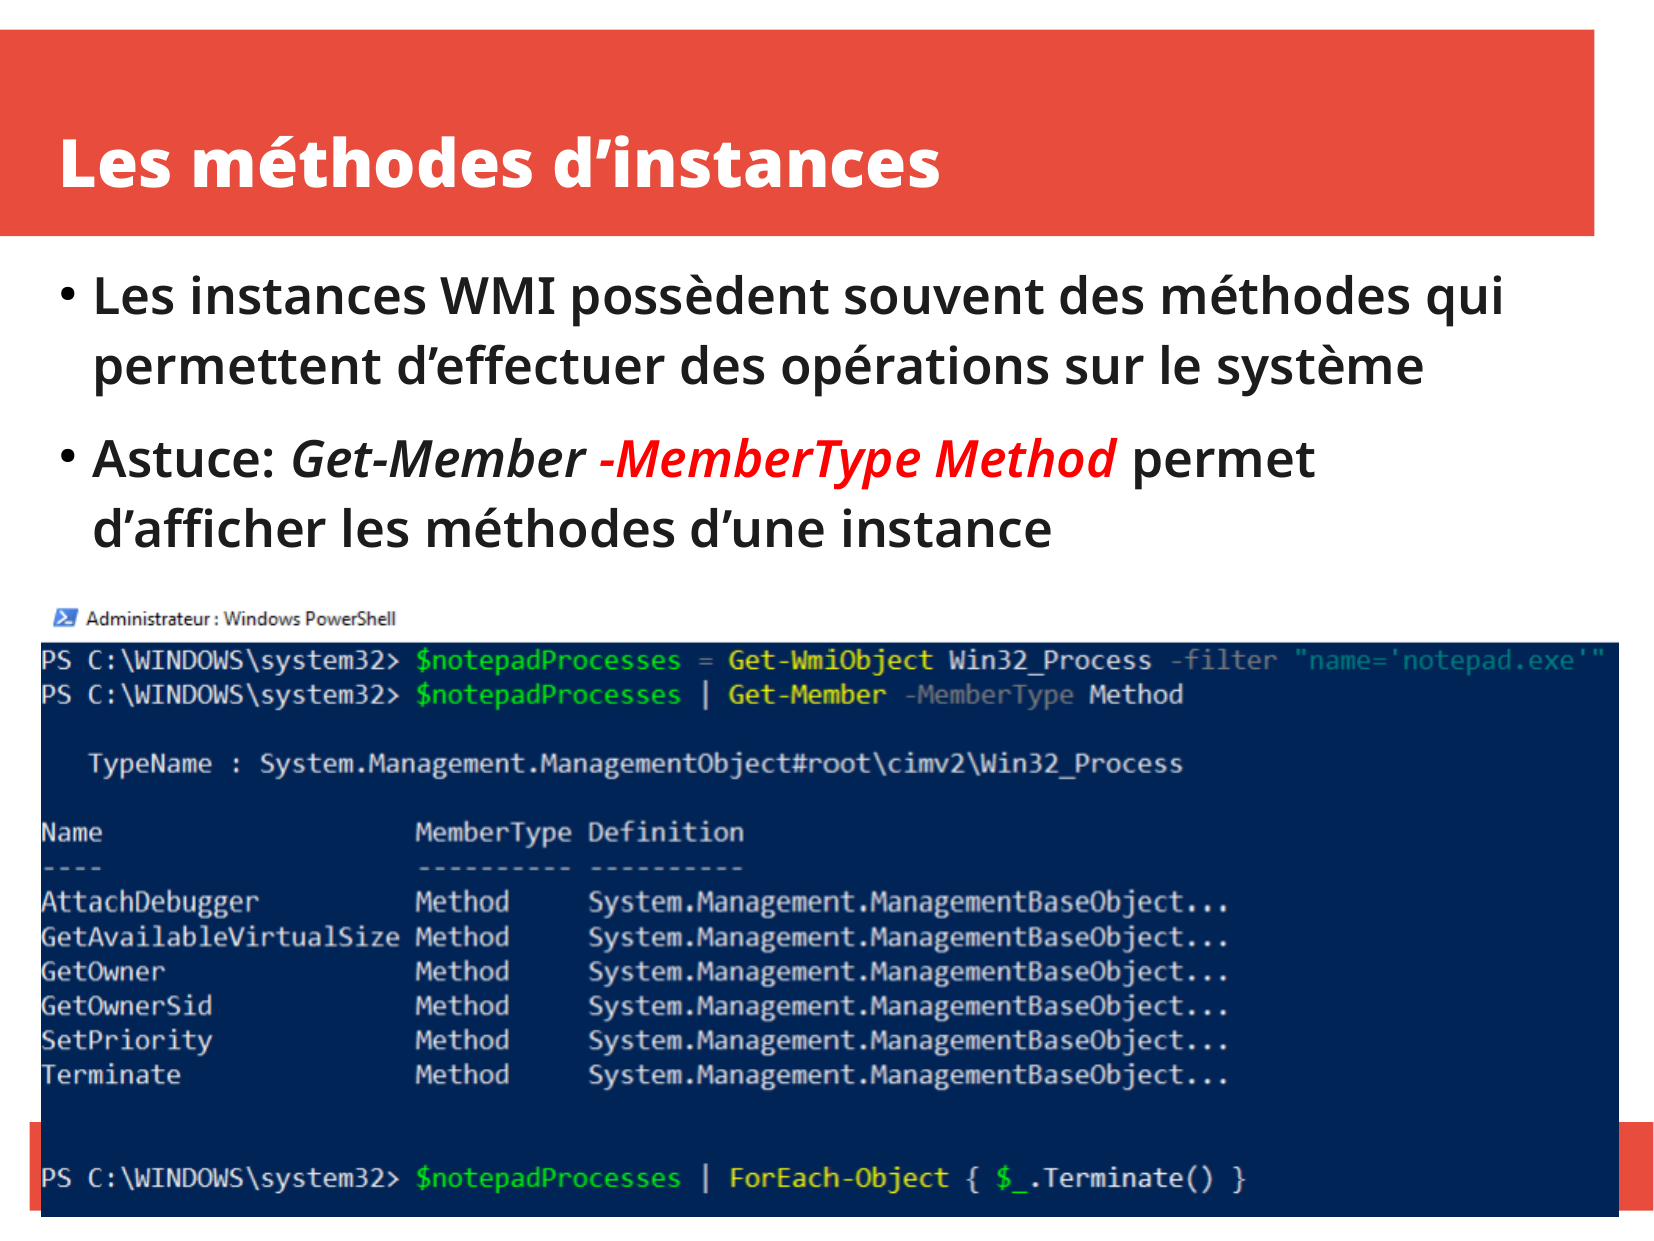

# Les méthodes d’instances
Les instances WMI possèdent souvent des méthodes qui permettent d’effectuer des opérations sur le système
Astuce: Get-Member -MemberType Method permet d’afficher les méthodes d’une instance
18